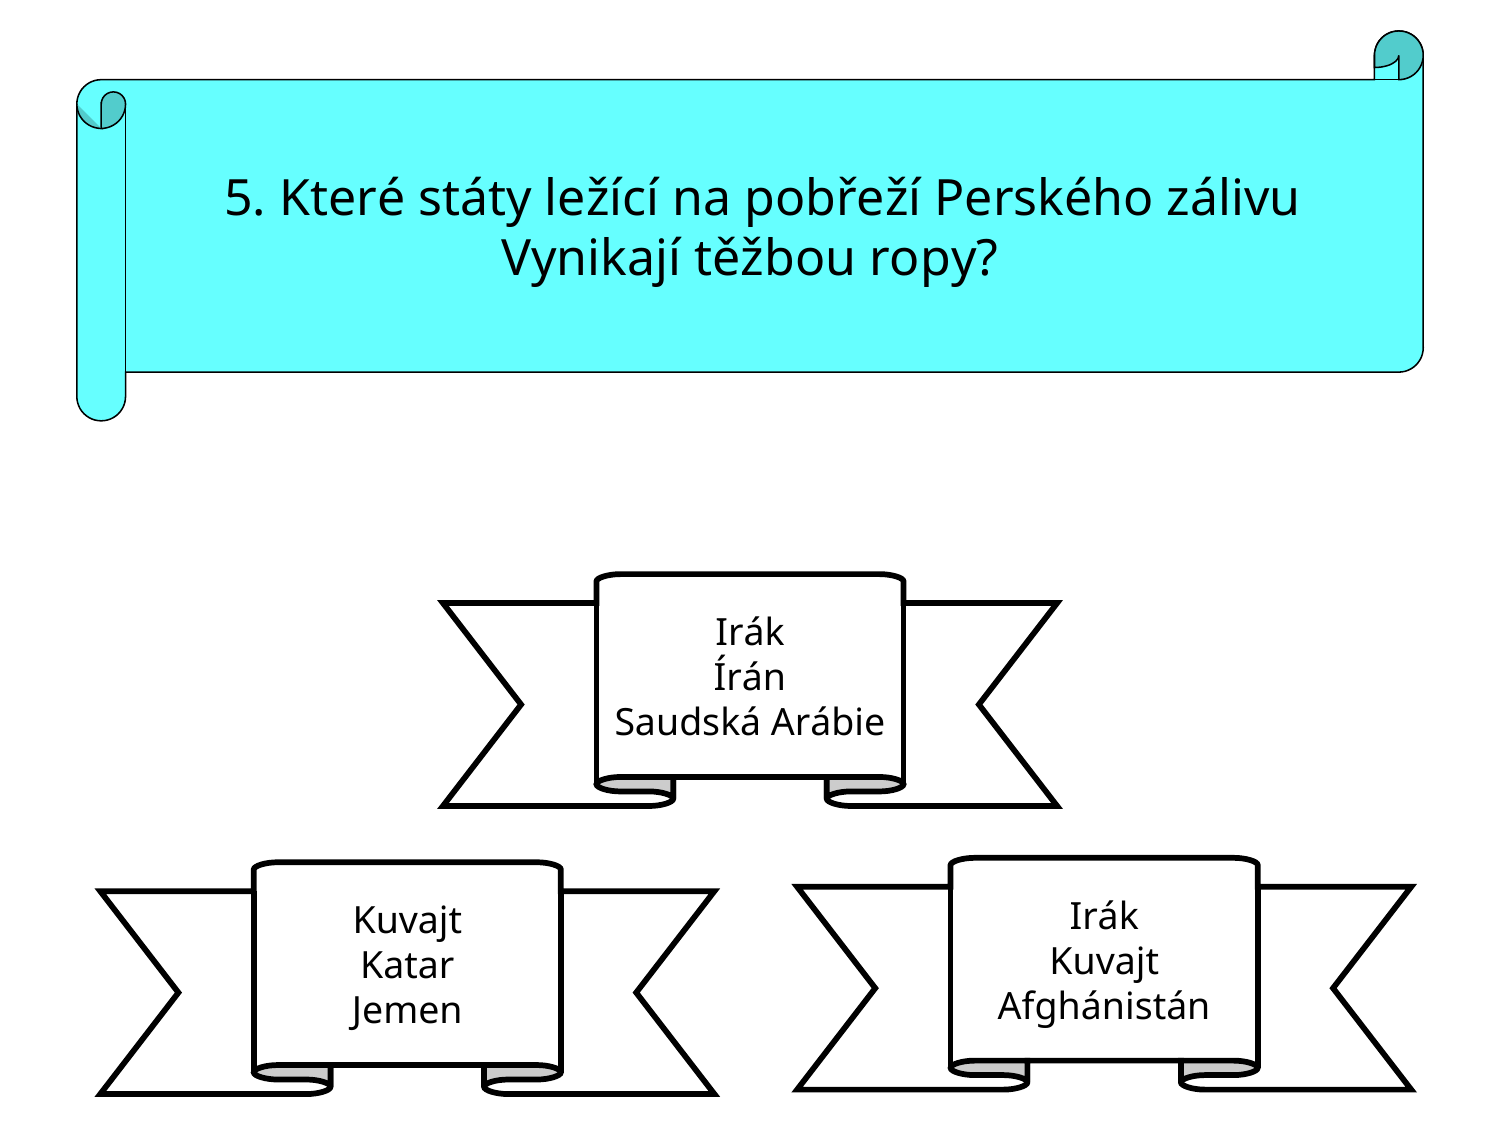

5. Které státy ležící na pobřeží Perského zálivu
Vynikají těžbou ropy?
Irák
Írán
Saudská Arábie
Irák
Kuvajt
Afghánistán
Kuvajt
Katar
Jemen